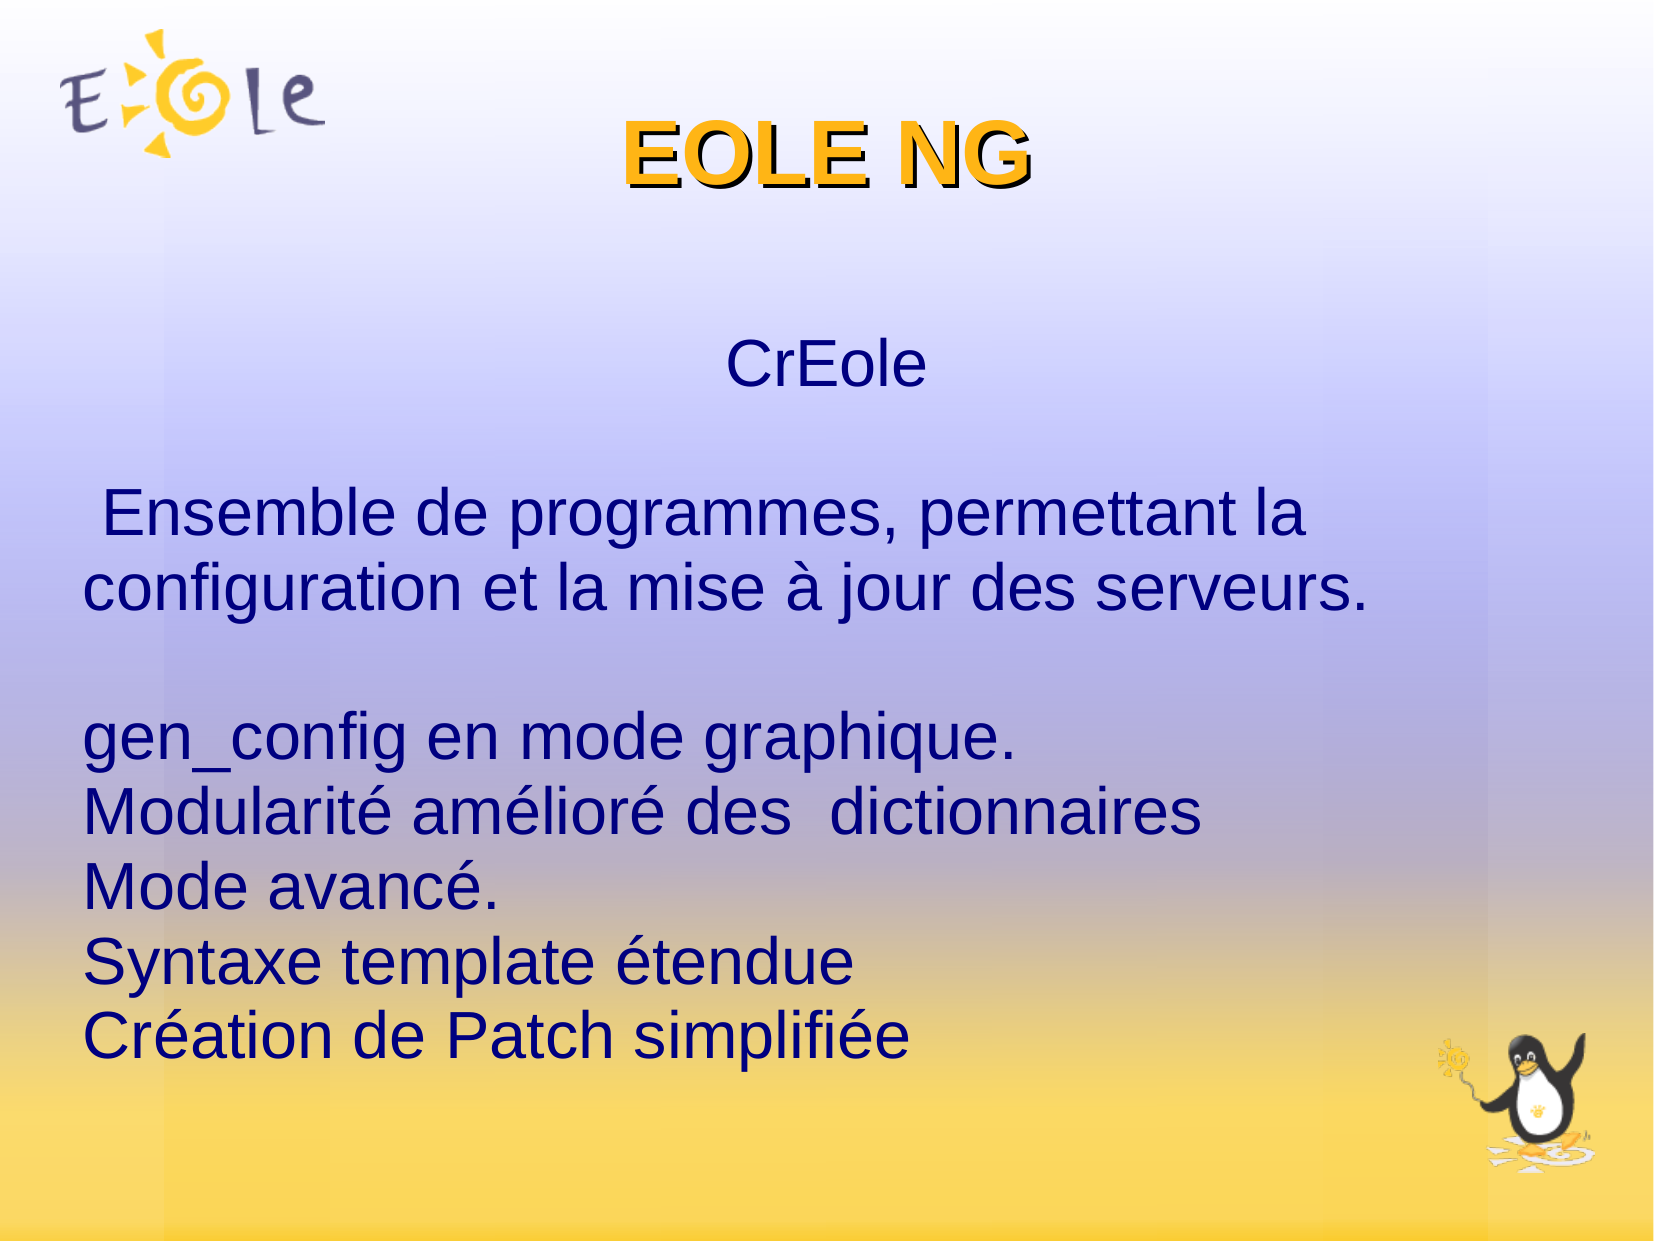

# EOLE NG
CrEole
 Ensemble de programmes, permettant la configuration et la mise à jour des serveurs.
gen_config en mode graphique.
Modularité amélioré des dictionnaires
Mode avancé.
Syntaxe template étendue
Création de Patch simplifiée